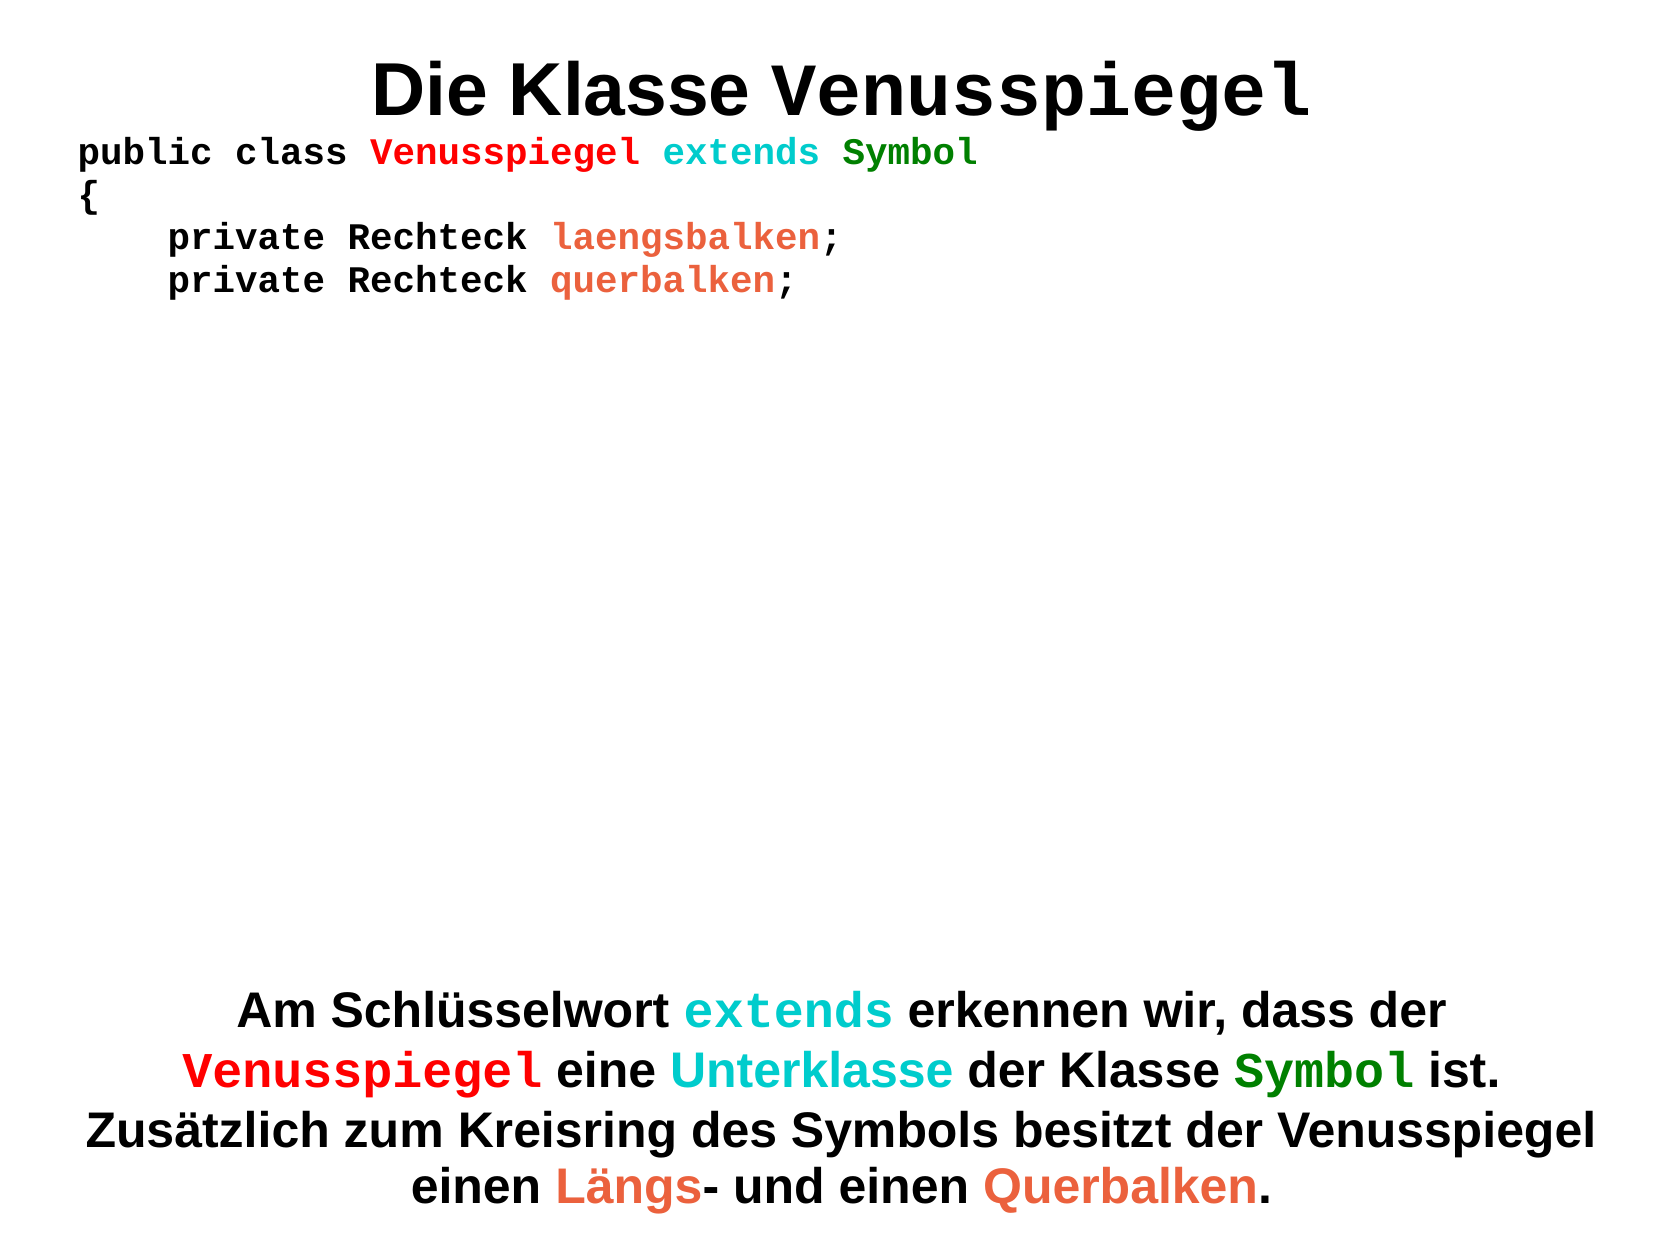

Die Klasse Venusspiegel
public class Venusspiegel extends Symbol
{
 private Rechteck laengsbalken;
 private Rechteck querbalken;
Am Schlüsselwort extends erkennen wir, dass der Venusspiegel eine Unterklasse der Klasse Symbol ist. Zusätzlich zum Kreisring des Symbols besitzt der Venusspiegel einen Längs- und einen Querbalken.